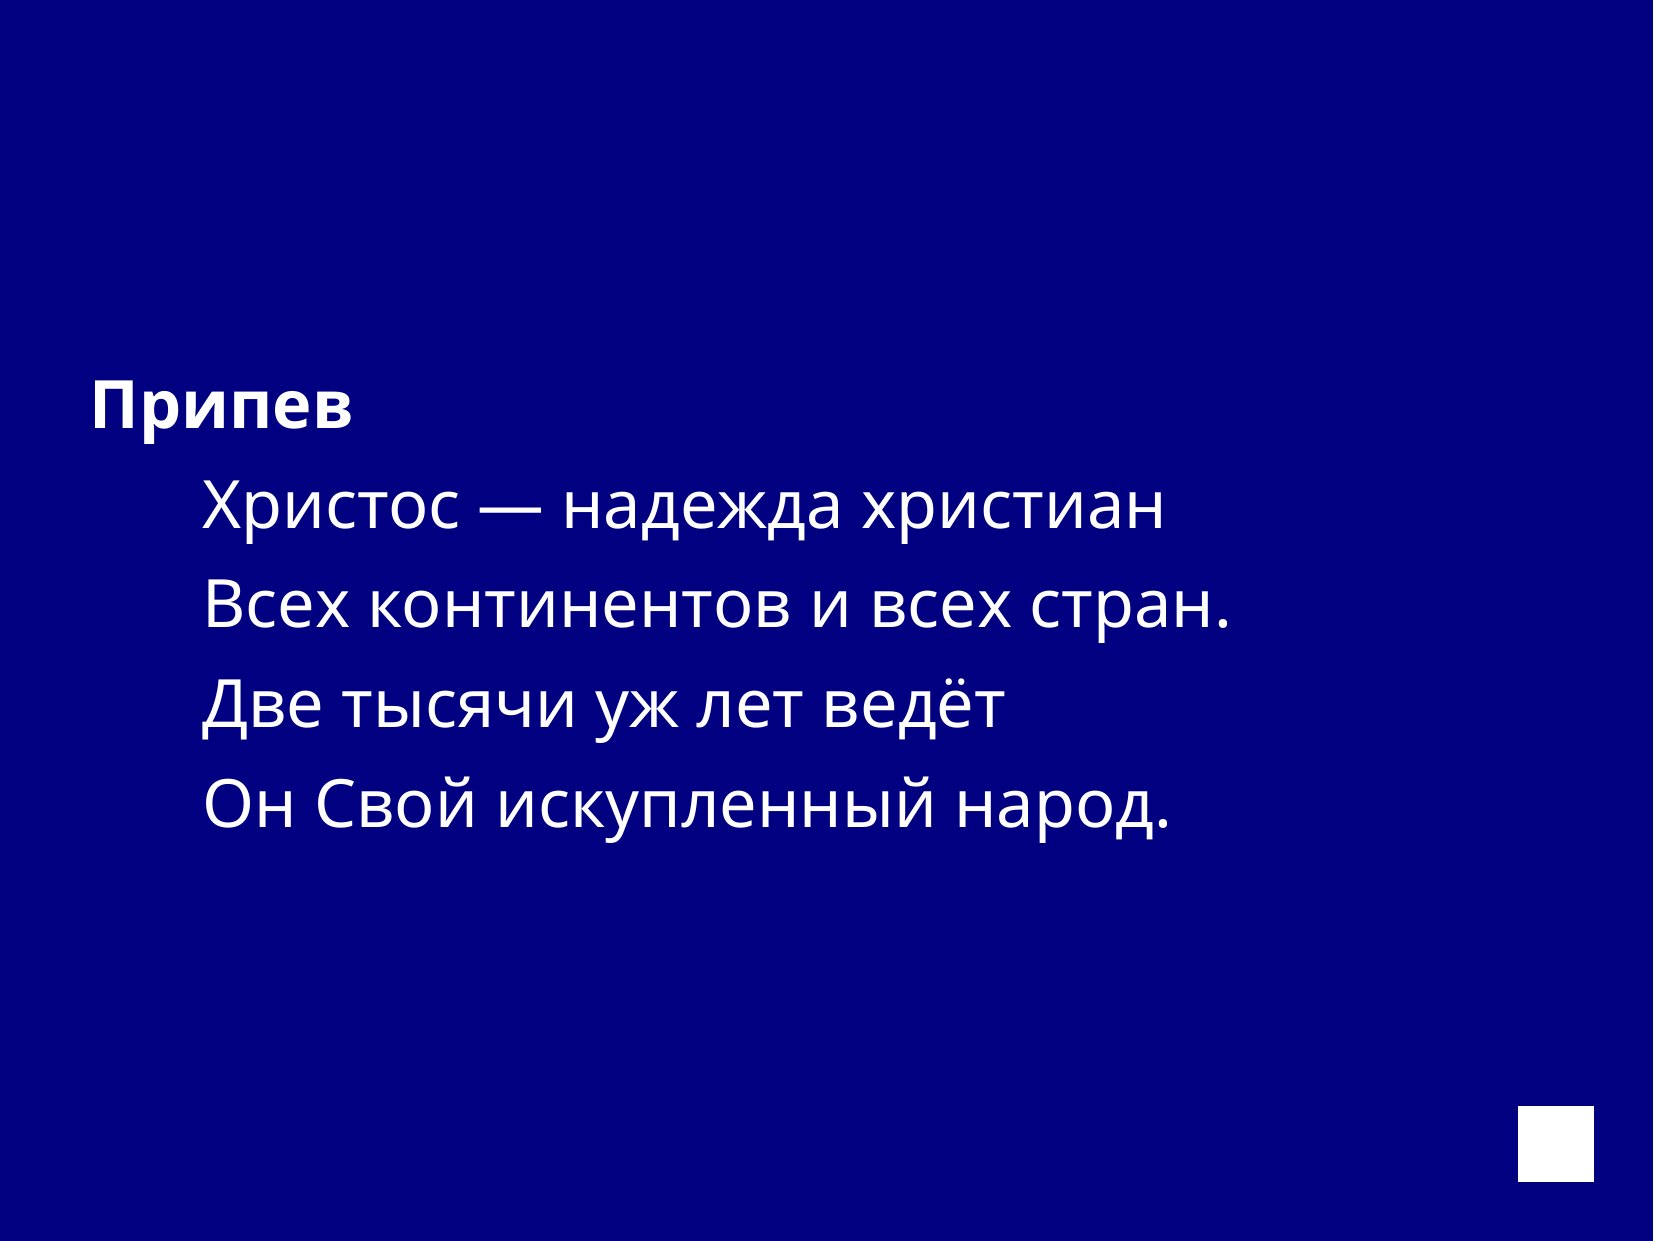

Припев
	Христос — надежда христиан
	Всех континентов и всех стран.
	Две тысячи уж лет ведёт
	Он Свой искупленный народ.